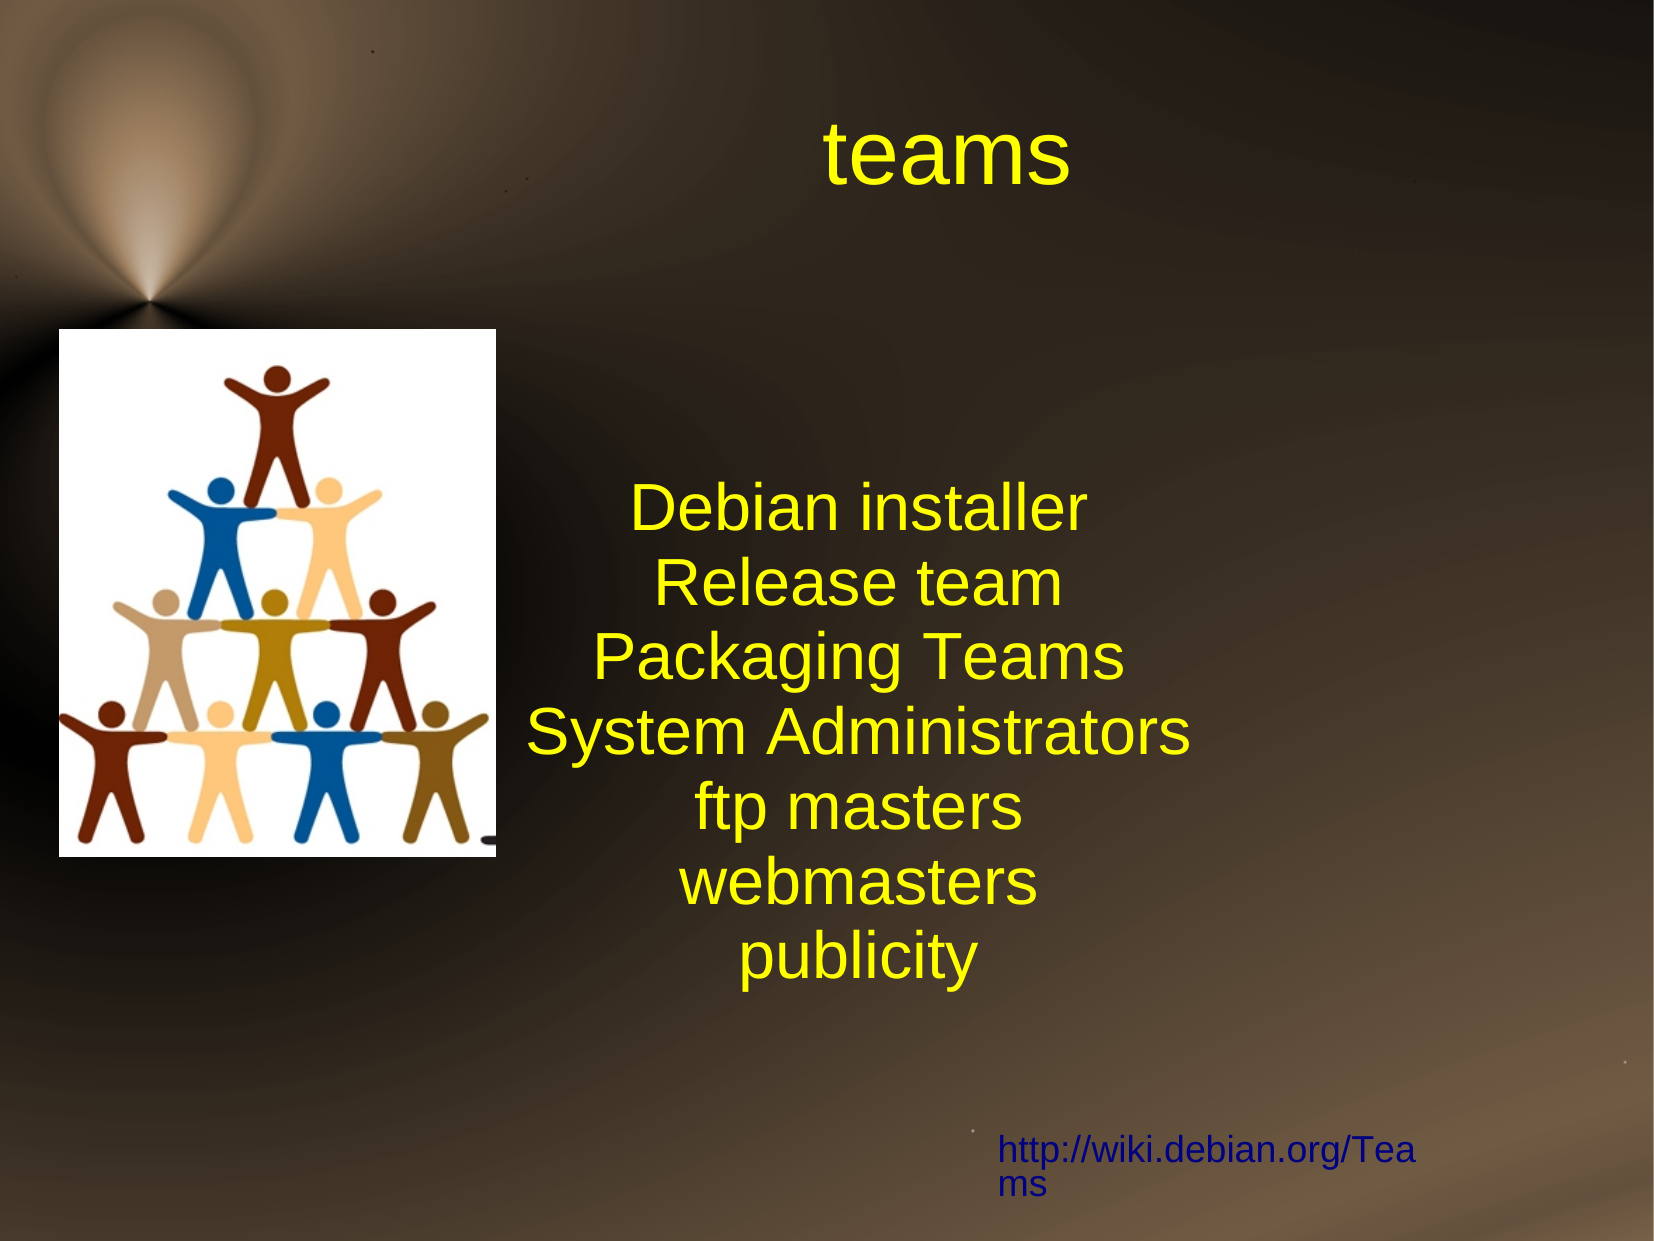

# teams
Debian installer
Release team
Packaging Teams
System Administrators
ftp masters
webmasters
publicity
http://wiki.debian.org/Teams